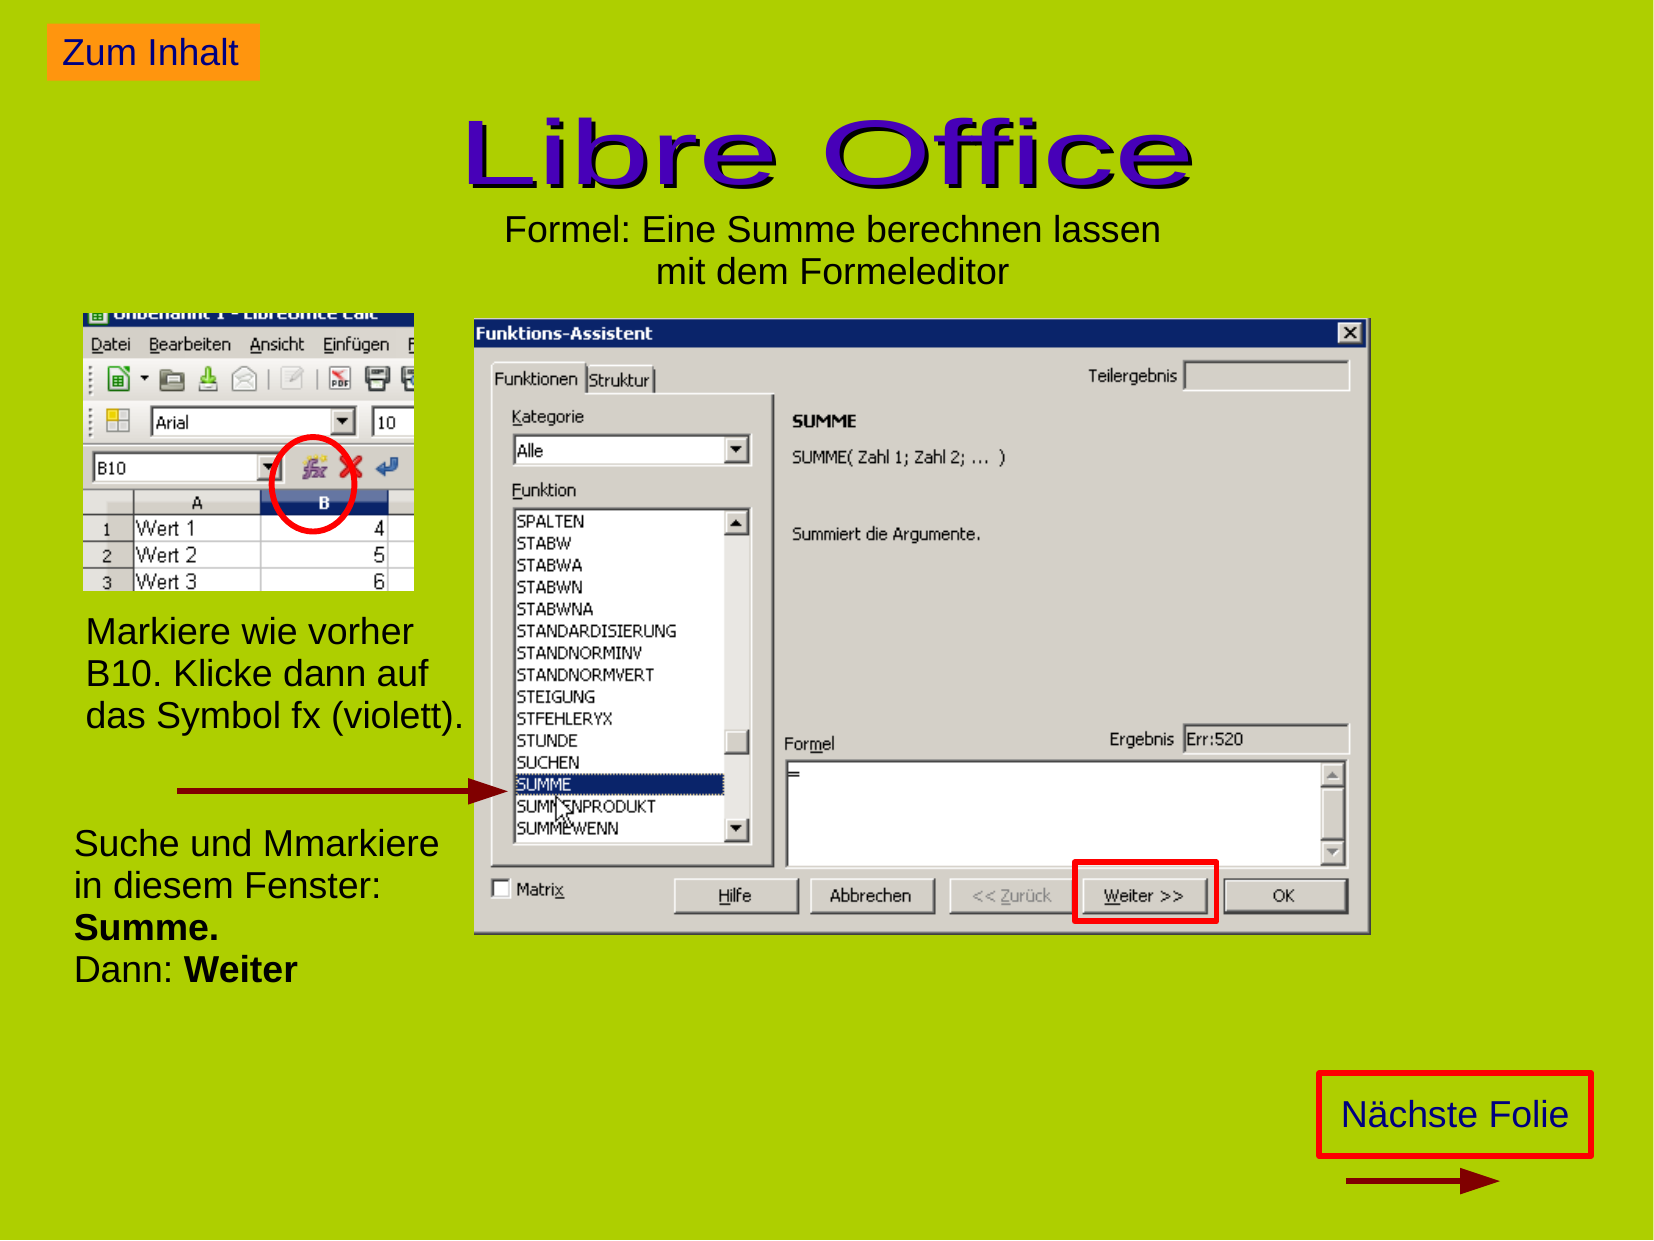

Zum Inhalt
# Libre Office
Formel: Eine Summe berechnen lassen mit dem Formeleditor
Markiere wie vorher B10. Klicke dann auf das Symbol fx (violett).
Suche und Mmarkiere in diesem Fenster: Summe.
Dann: Weiter
Nächste Folie